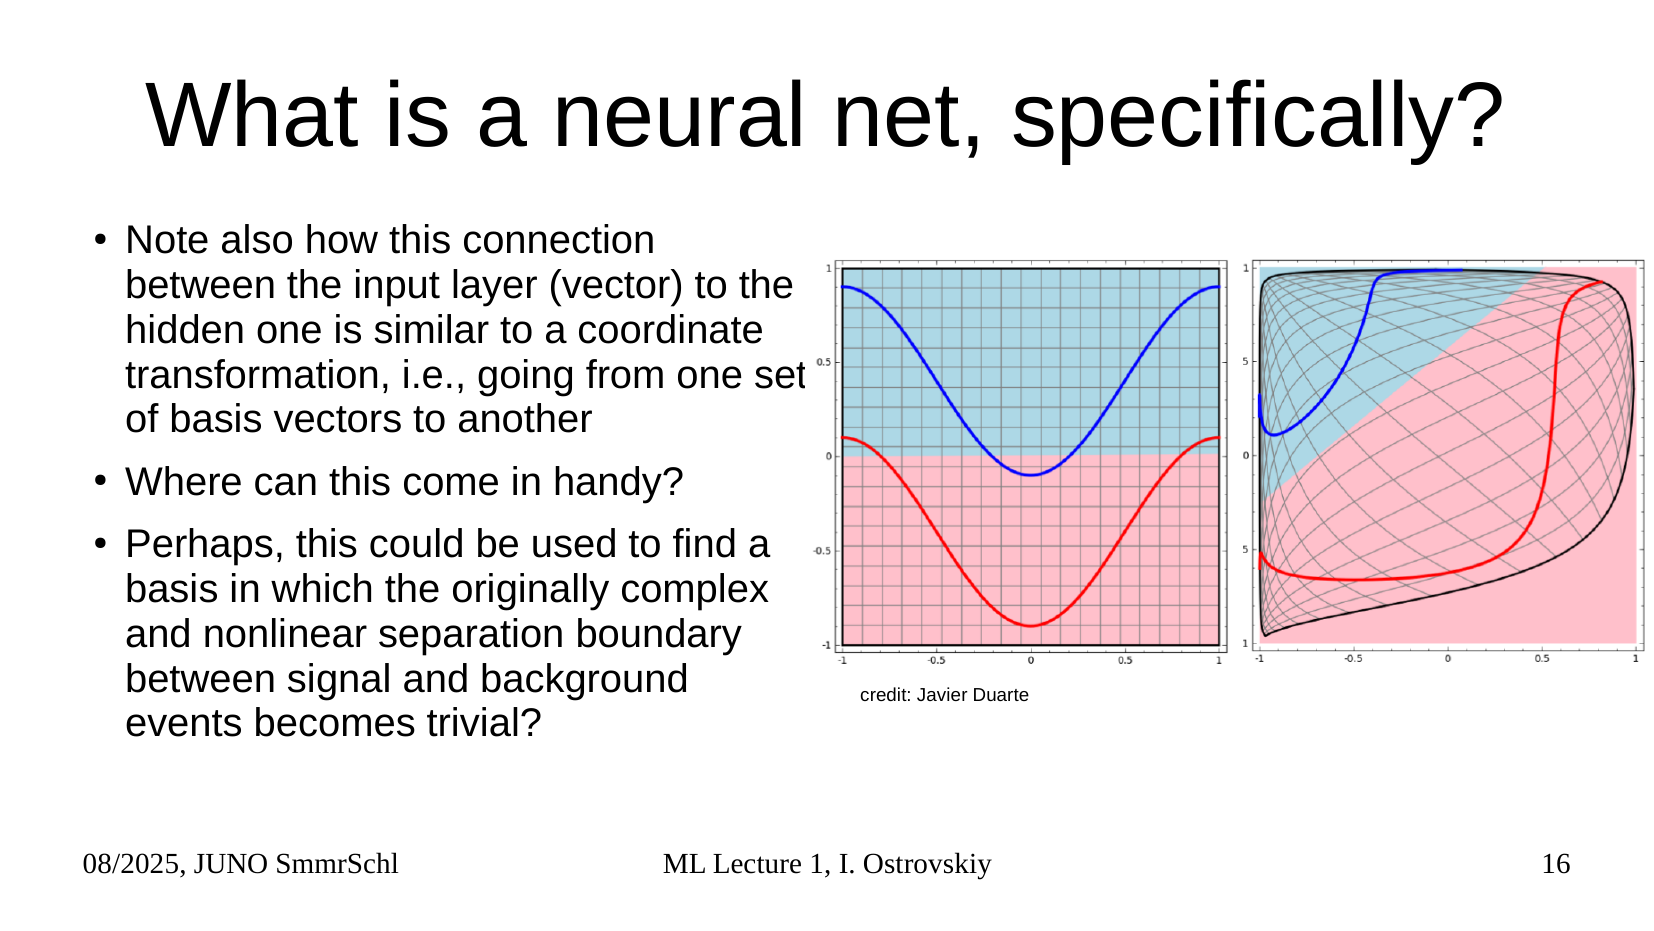

# What is a neural net, specifically?
Note also how this connection between the input layer (vector) to the hidden one is similar to a coordinate transformation, i.e., going from one set of basis vectors to another
Where can this come in handy?
Perhaps, this could be used to find a basis in which the originally complex and nonlinear separation boundary between signal and background events becomes trivial?
credit: Javier Duarte
08/2025, JUNO SmmrSchl
ML Lecture 1, I. Ostrovskiy
16